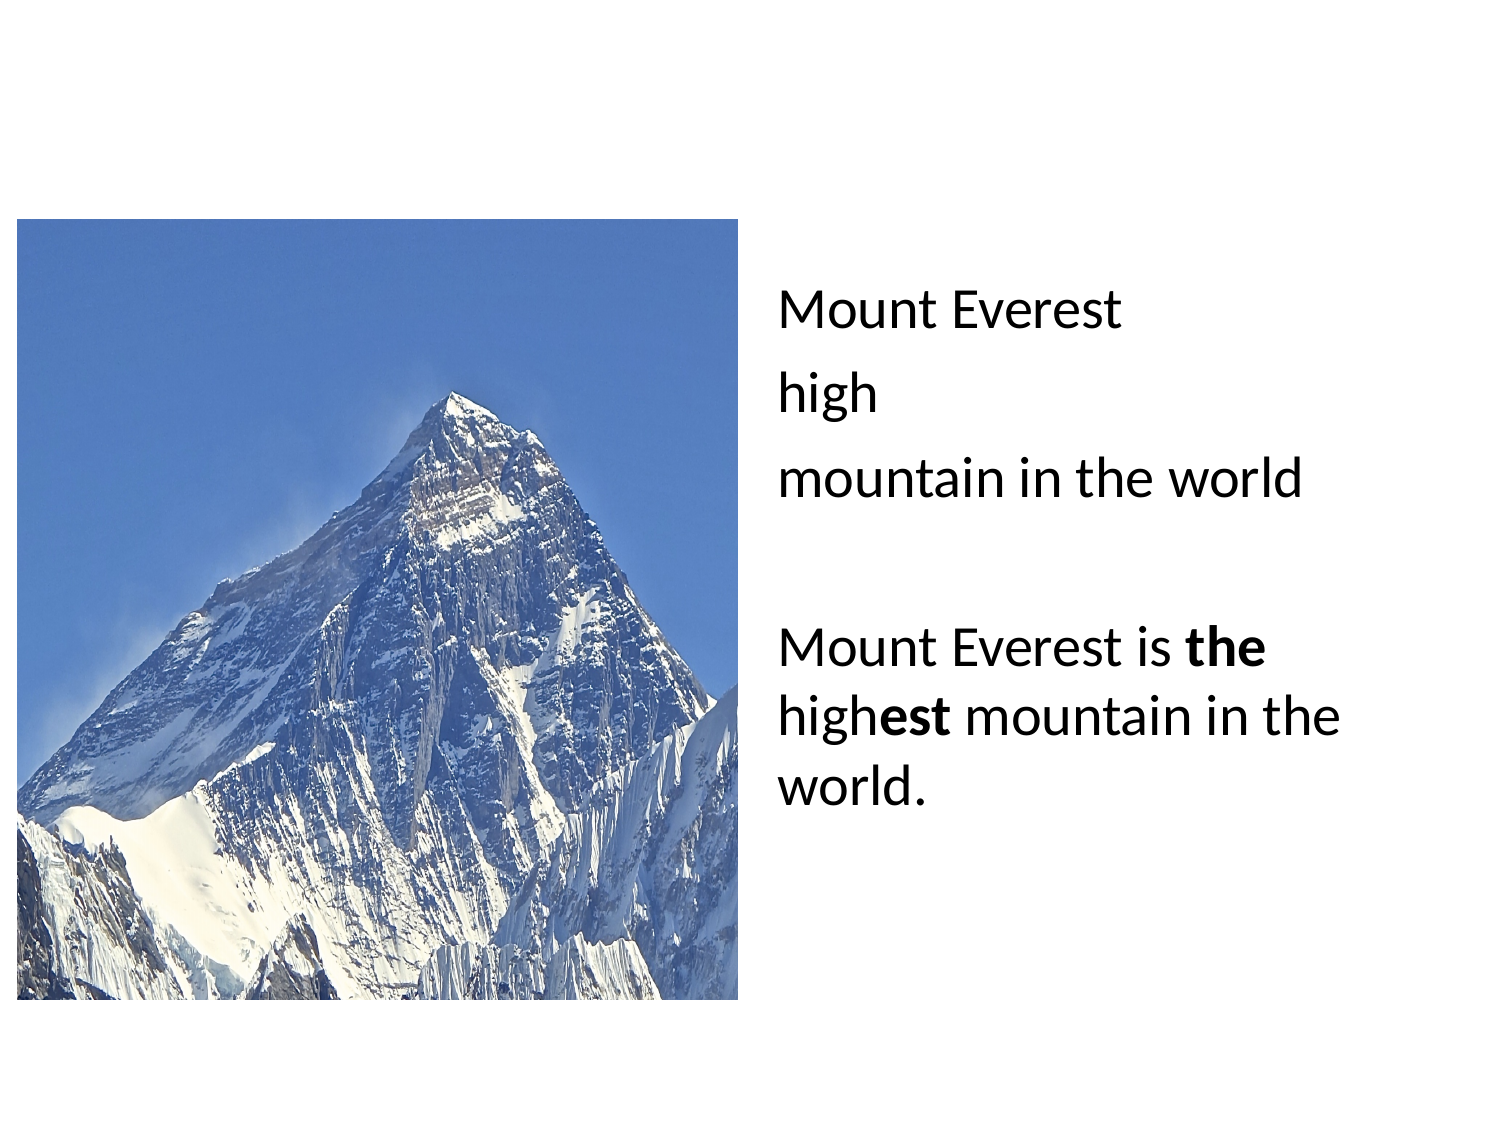

# Mount Everest
high
mountain in the world
Mount Everest is the highest mountain in the world.